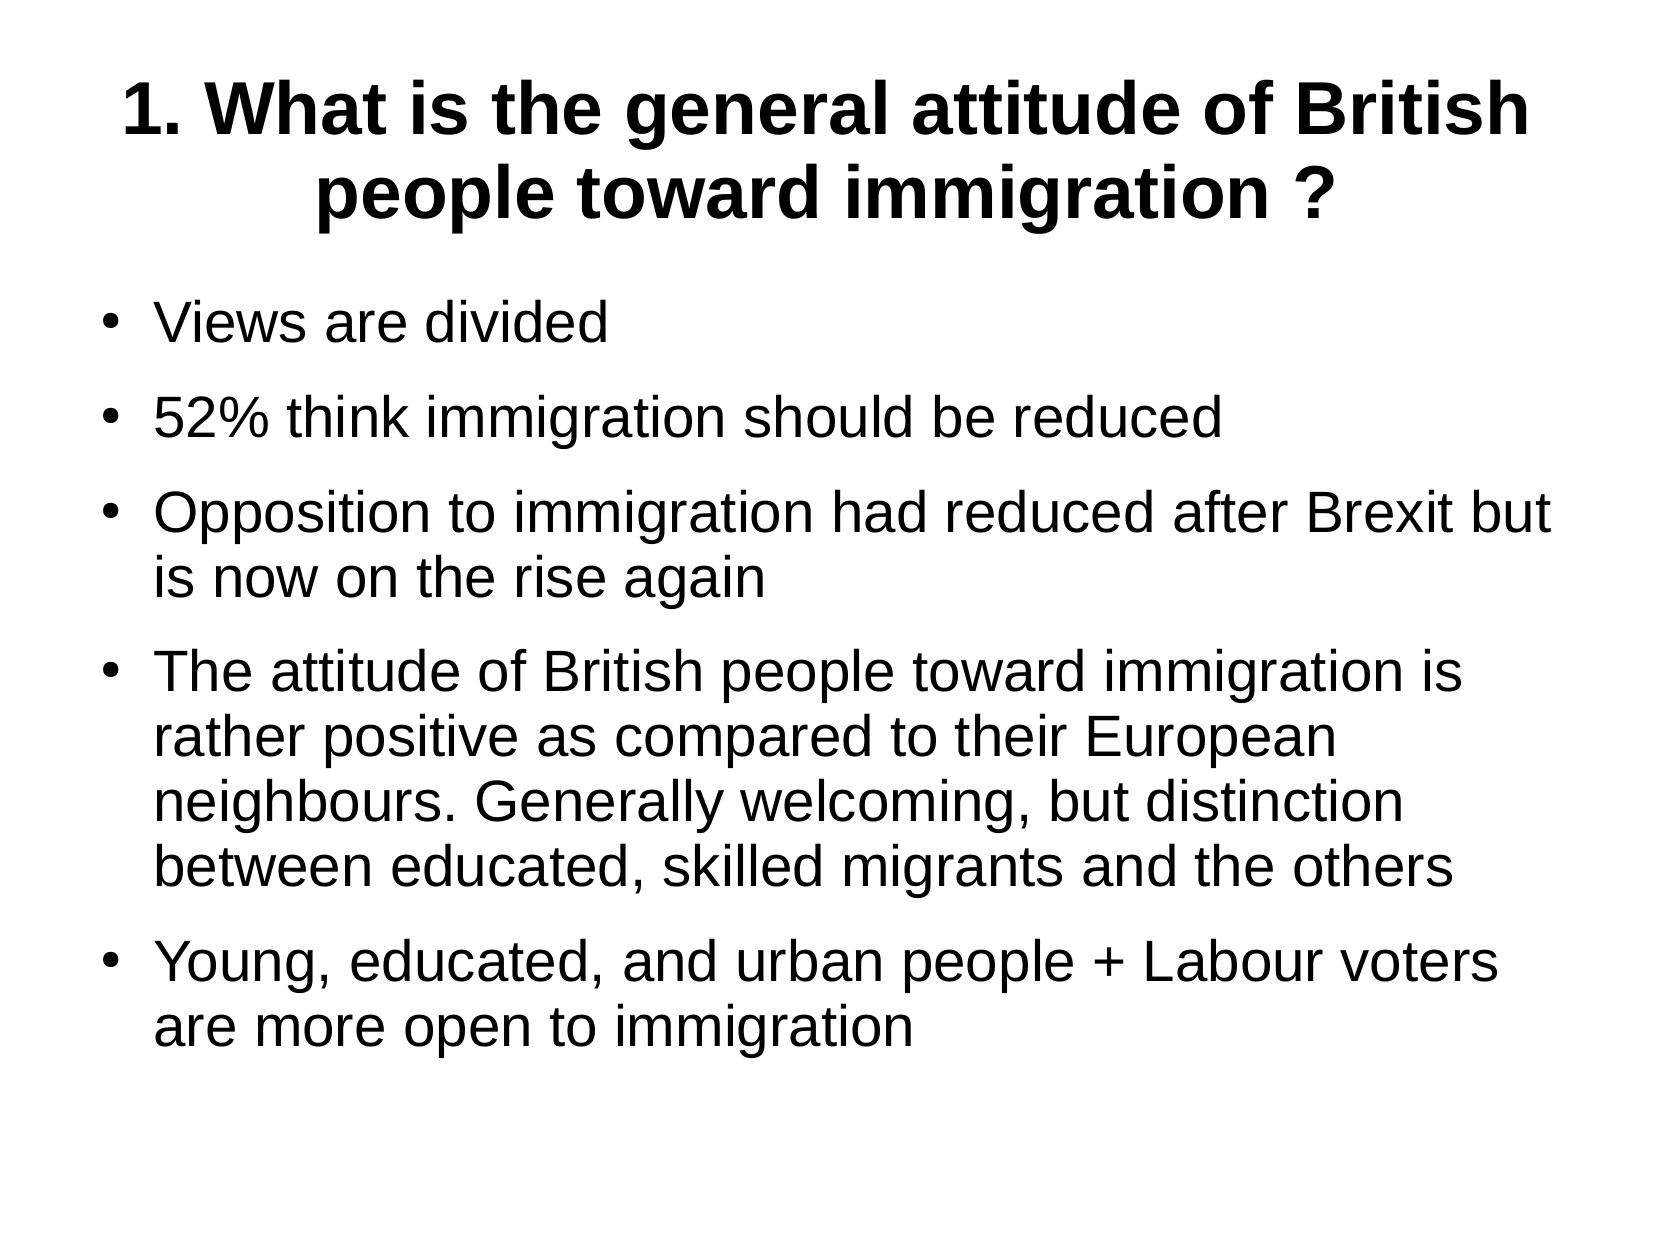

# 1. What is the general attitude of British people toward immigration ?
Views are divided
52% think immigration should be reduced
Opposition to immigration had reduced after Brexit but is now on the rise again
The attitude of British people toward immigration is rather positive as compared to their European neighbours. Generally welcoming, but distinction between educated, skilled migrants and the others
Young, educated, and urban people + Labour voters are more open to immigration